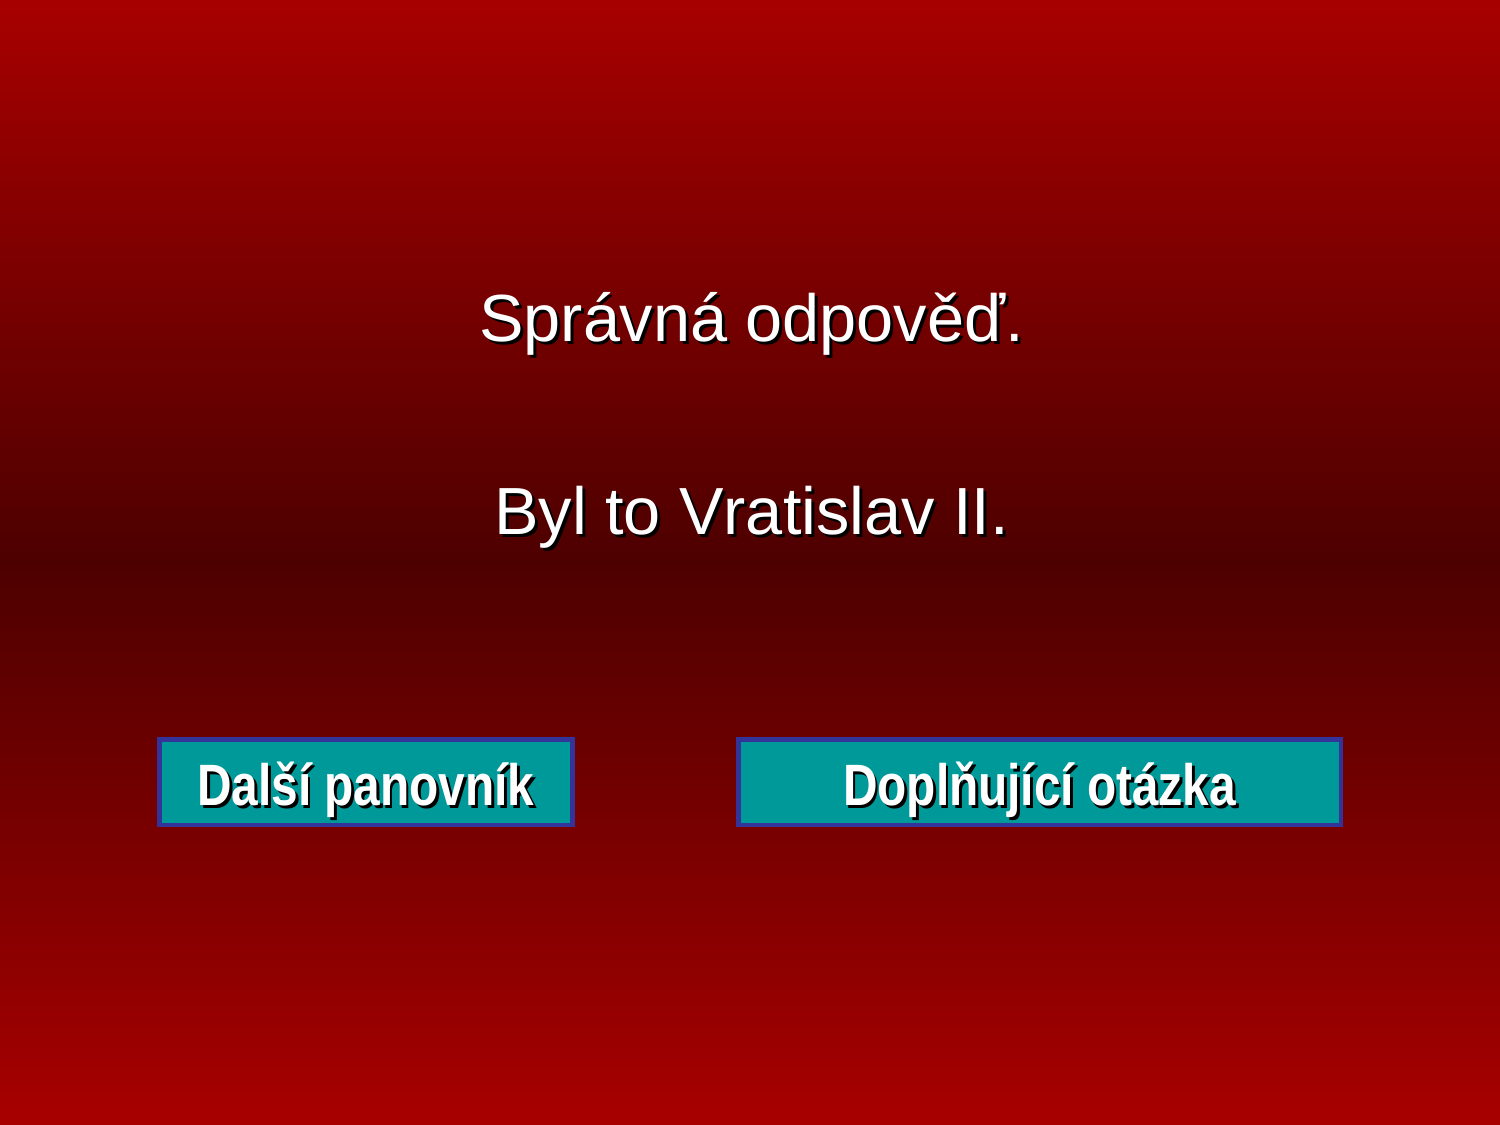

#
Správná odpověď.
Byl to Vratislav II.
Další panovník
Doplňující otázka